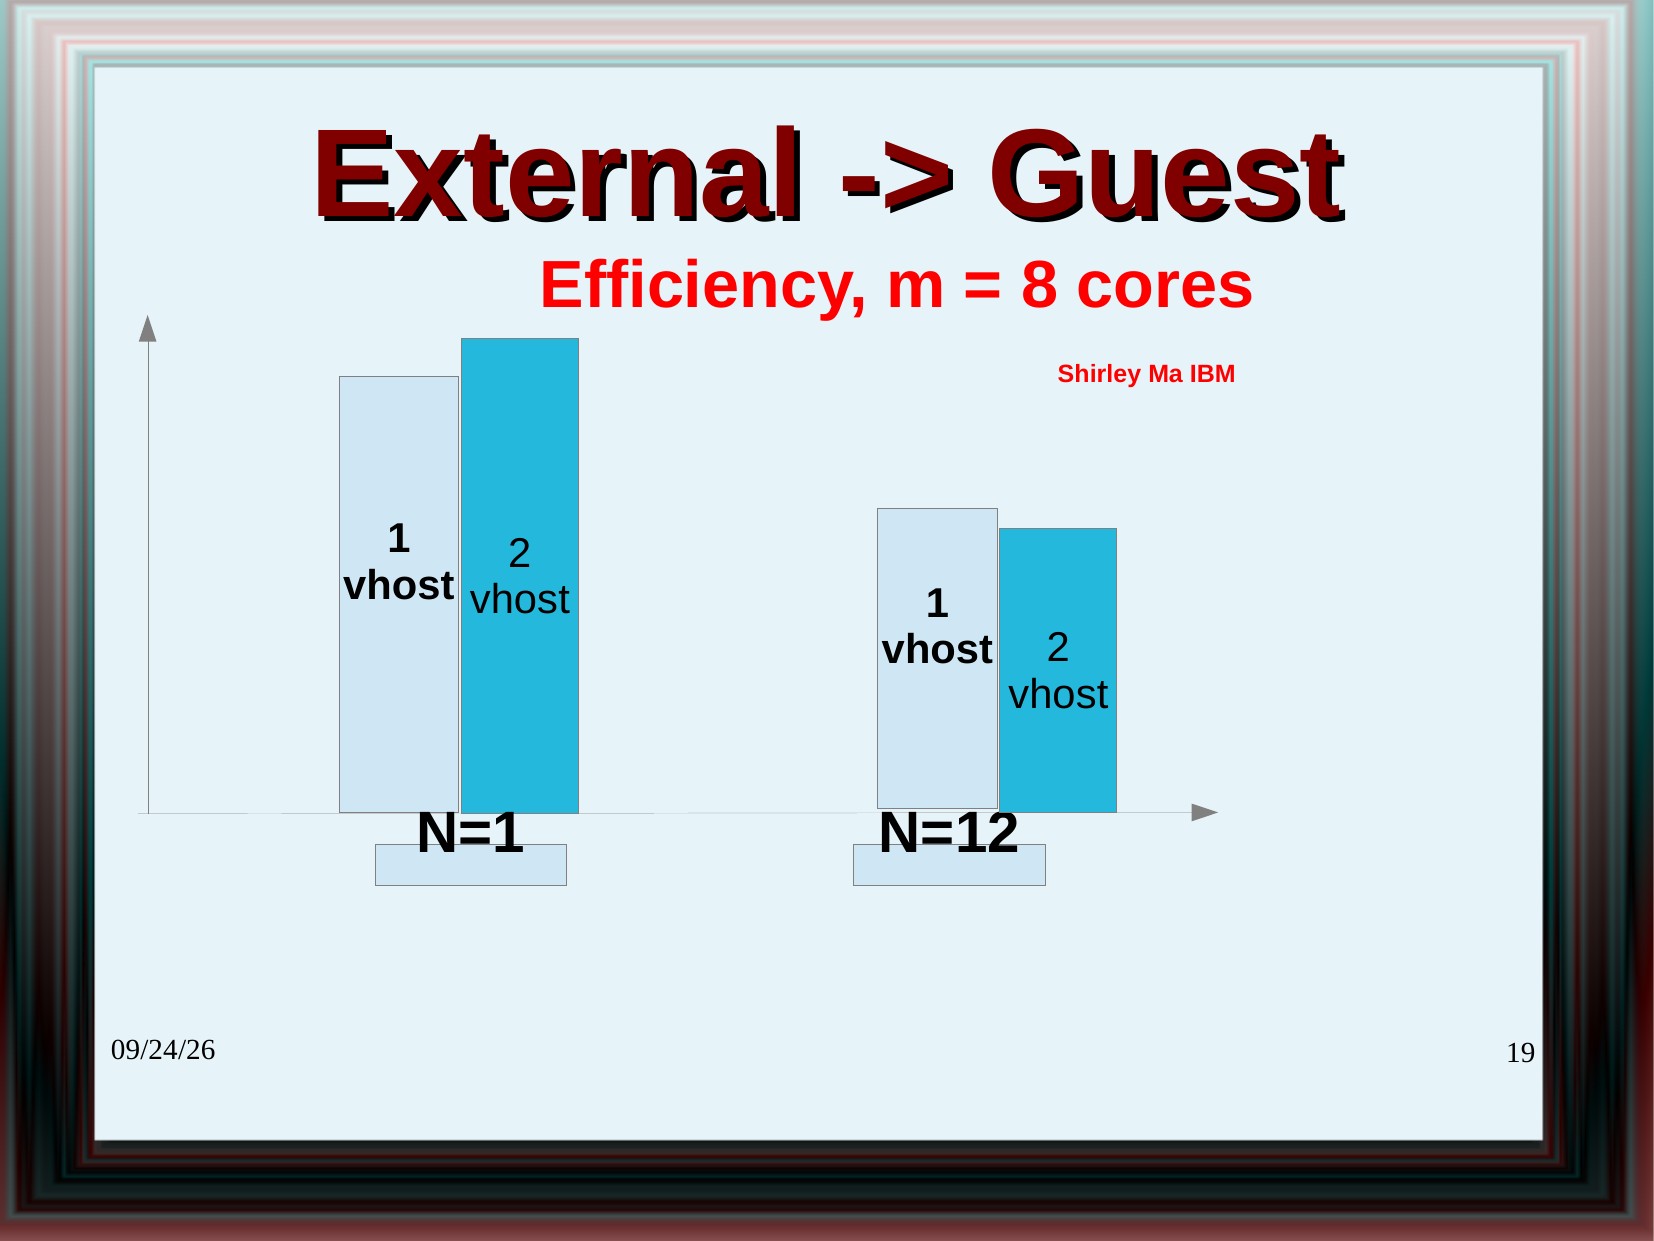

# External -> Guest
Efficiency, m = 8 cores
 Shirley Ma IBM
2
vhost
1
vhost
1
vhost
2
vhost
N=1
N=12
19